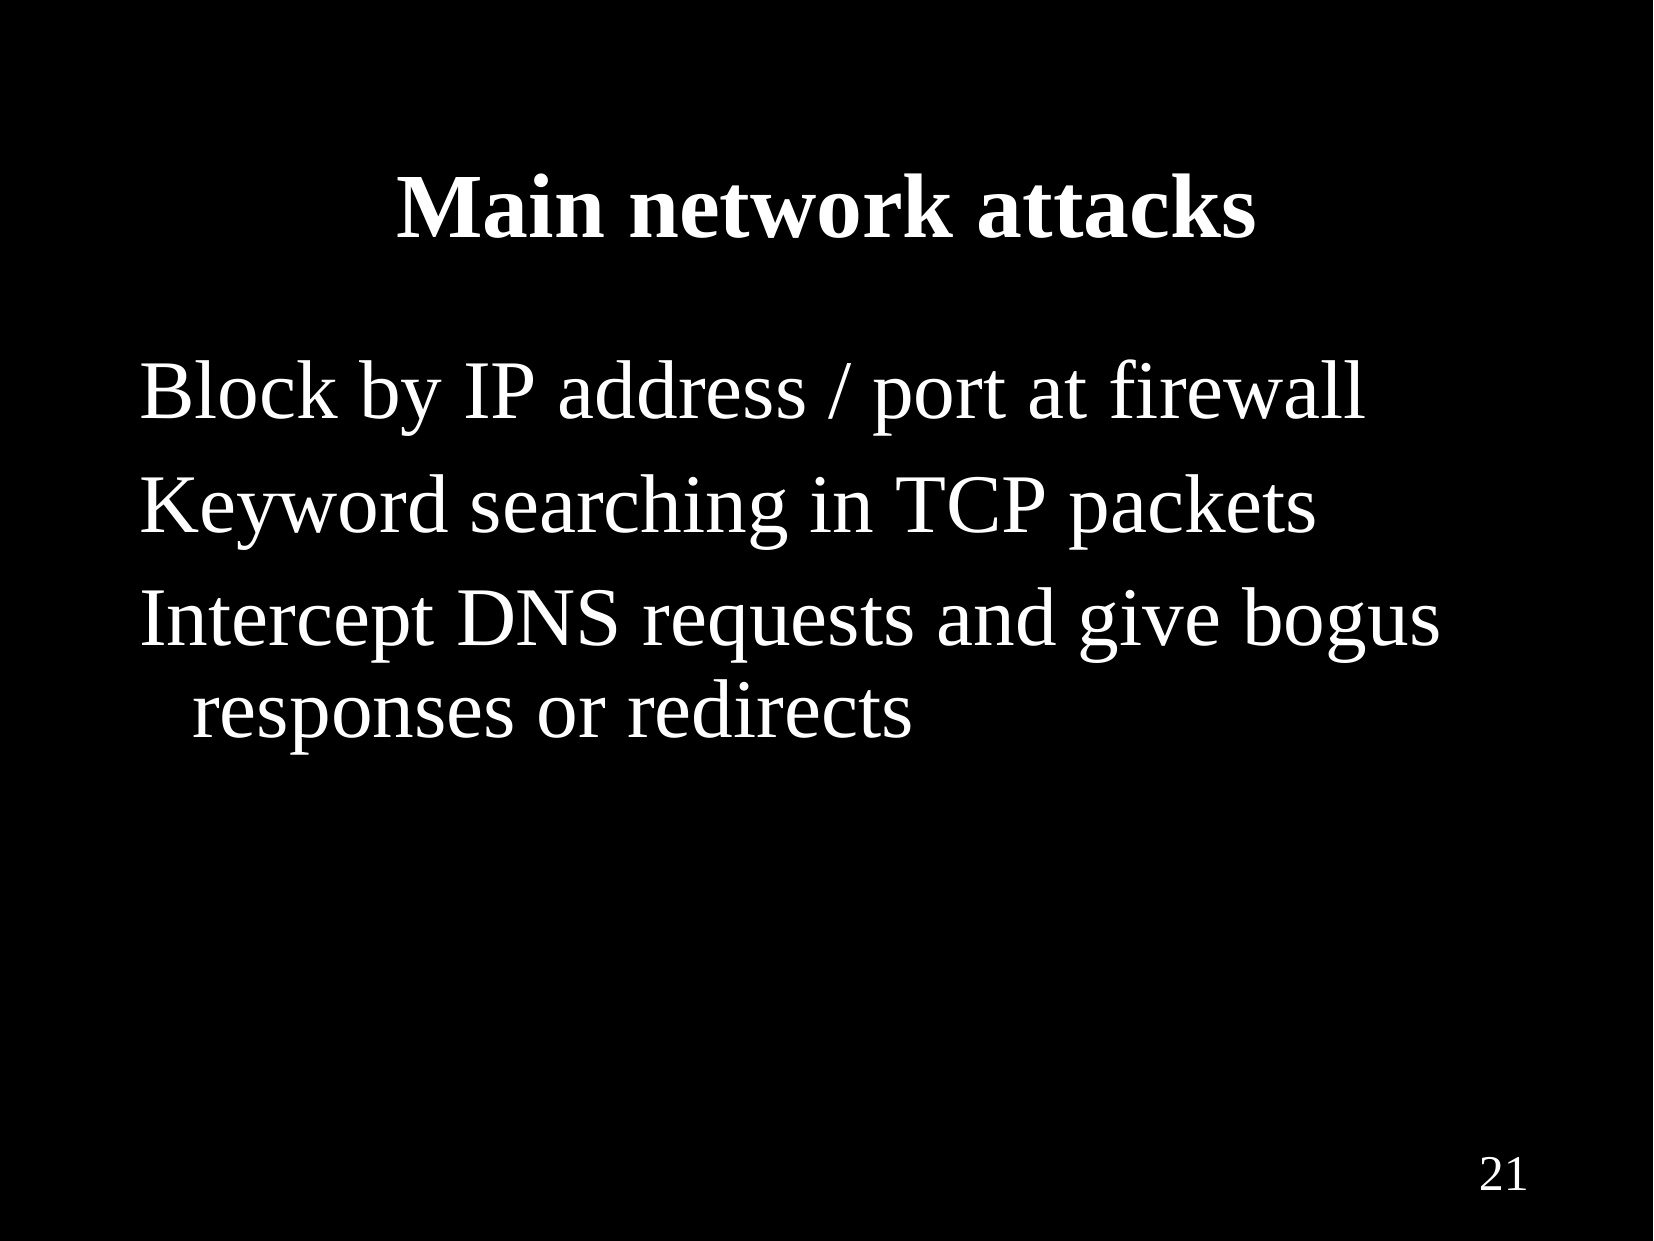

# Main network attacks
Block by IP address / port at firewall
Keyword searching in TCP packets
Intercept DNS requests and give bogus responses or redirects